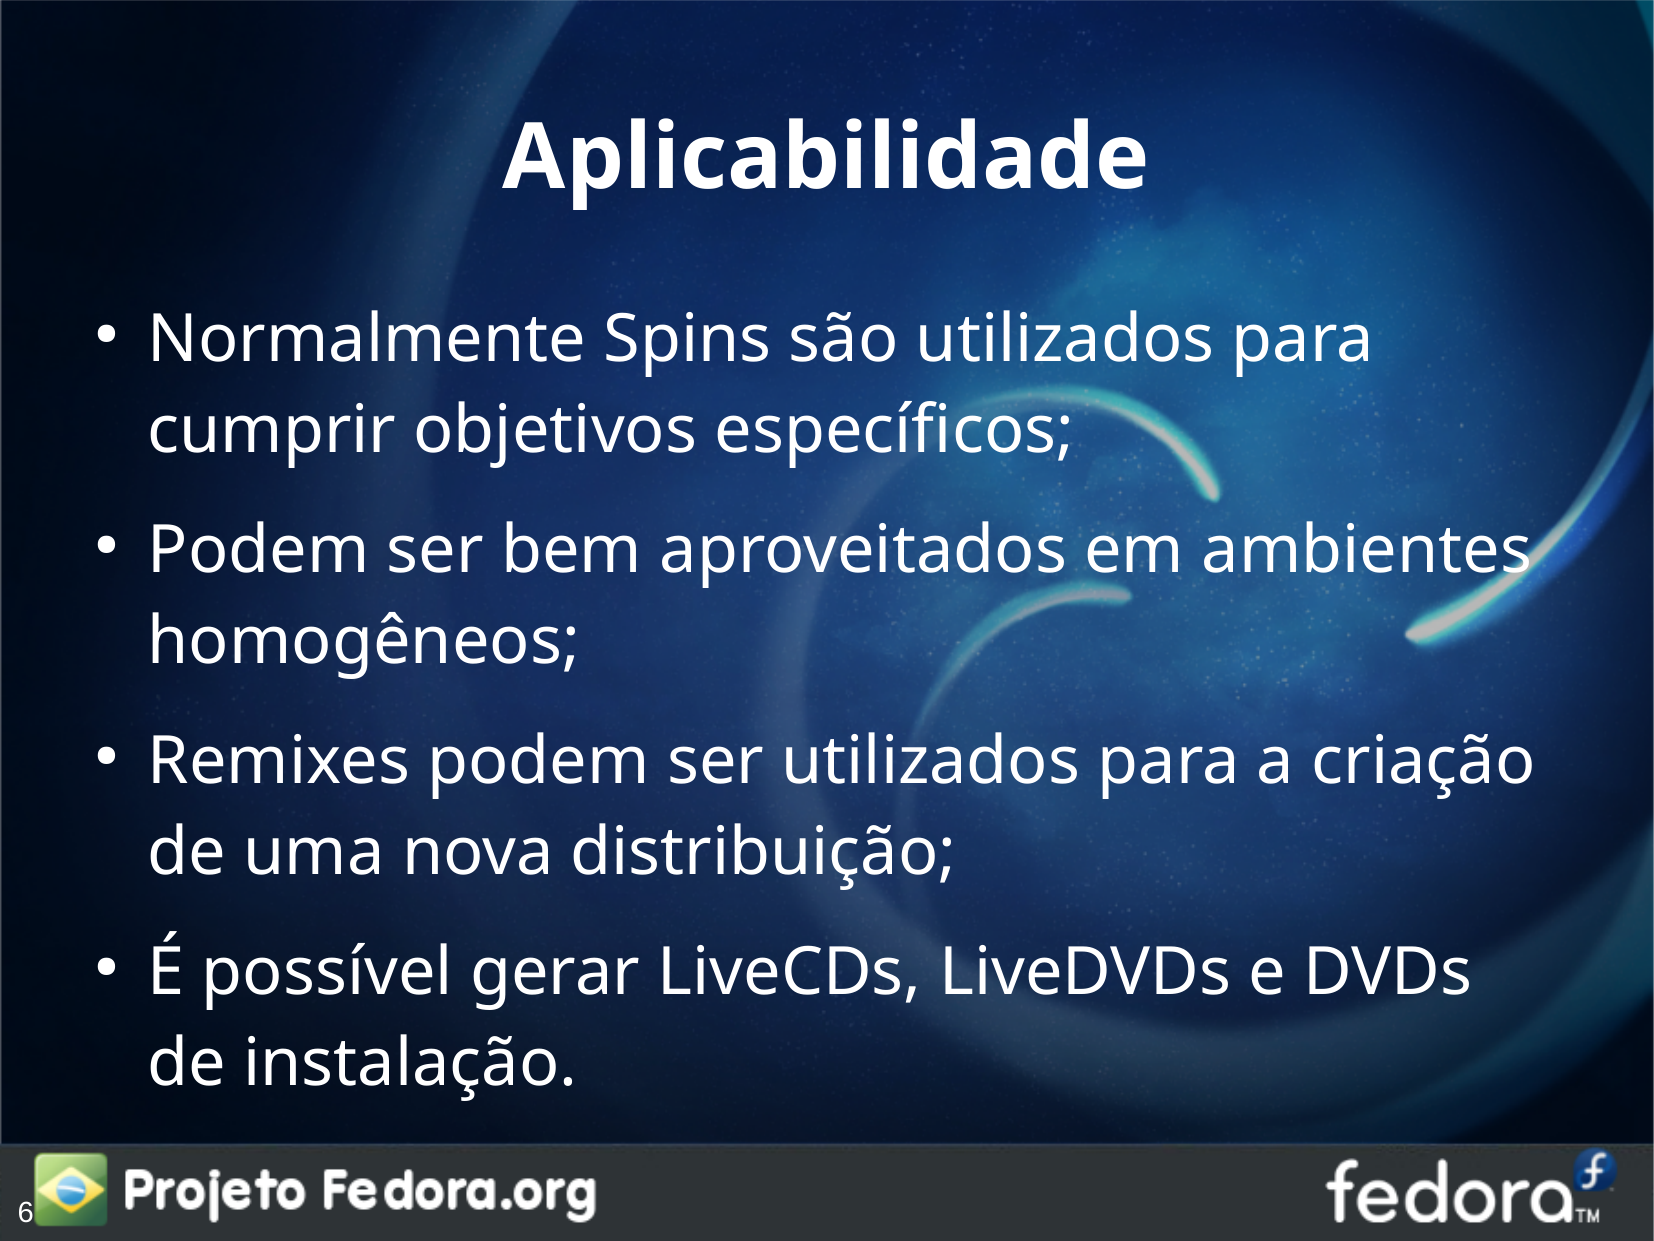

# Aplicabilidade
Normalmente Spins são utilizados para cumprir objetivos específicos;
Podem ser bem aproveitados em ambientes homogêneos;
Remixes podem ser utilizados para a criação de uma nova distribuição;
É possível gerar LiveCDs, LiveDVDs e DVDs de instalação.
6